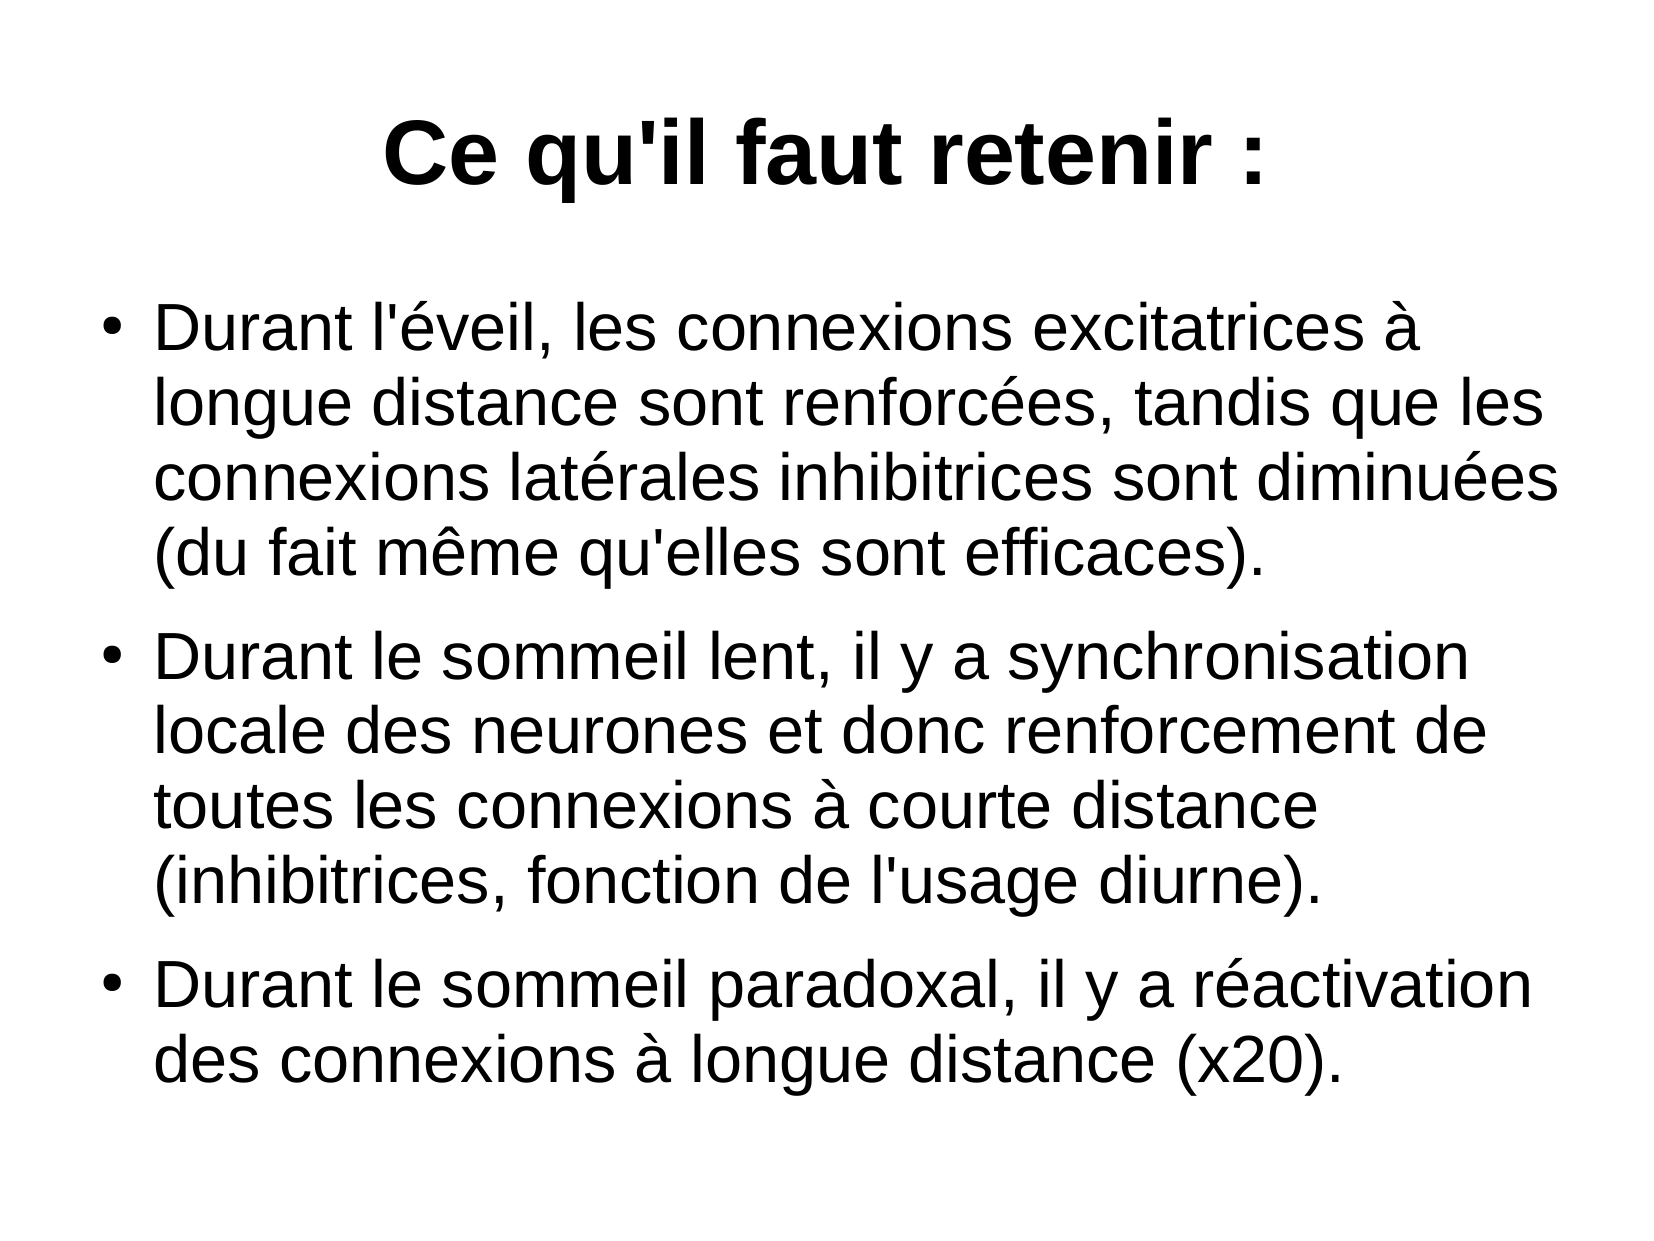

# Ce qu'il faut retenir :
Durant l'éveil, les connexions excitatrices à longue distance sont renforcées, tandis que les connexions latérales inhibitrices sont diminuées (du fait même qu'elles sont efficaces).
Durant le sommeil lent, il y a synchronisation locale des neurones et donc renforcement de toutes les connexions à courte distance (inhibitrices, fonction de l'usage diurne).
Durant le sommeil paradoxal, il y a réactivation des connexions à longue distance (x20).